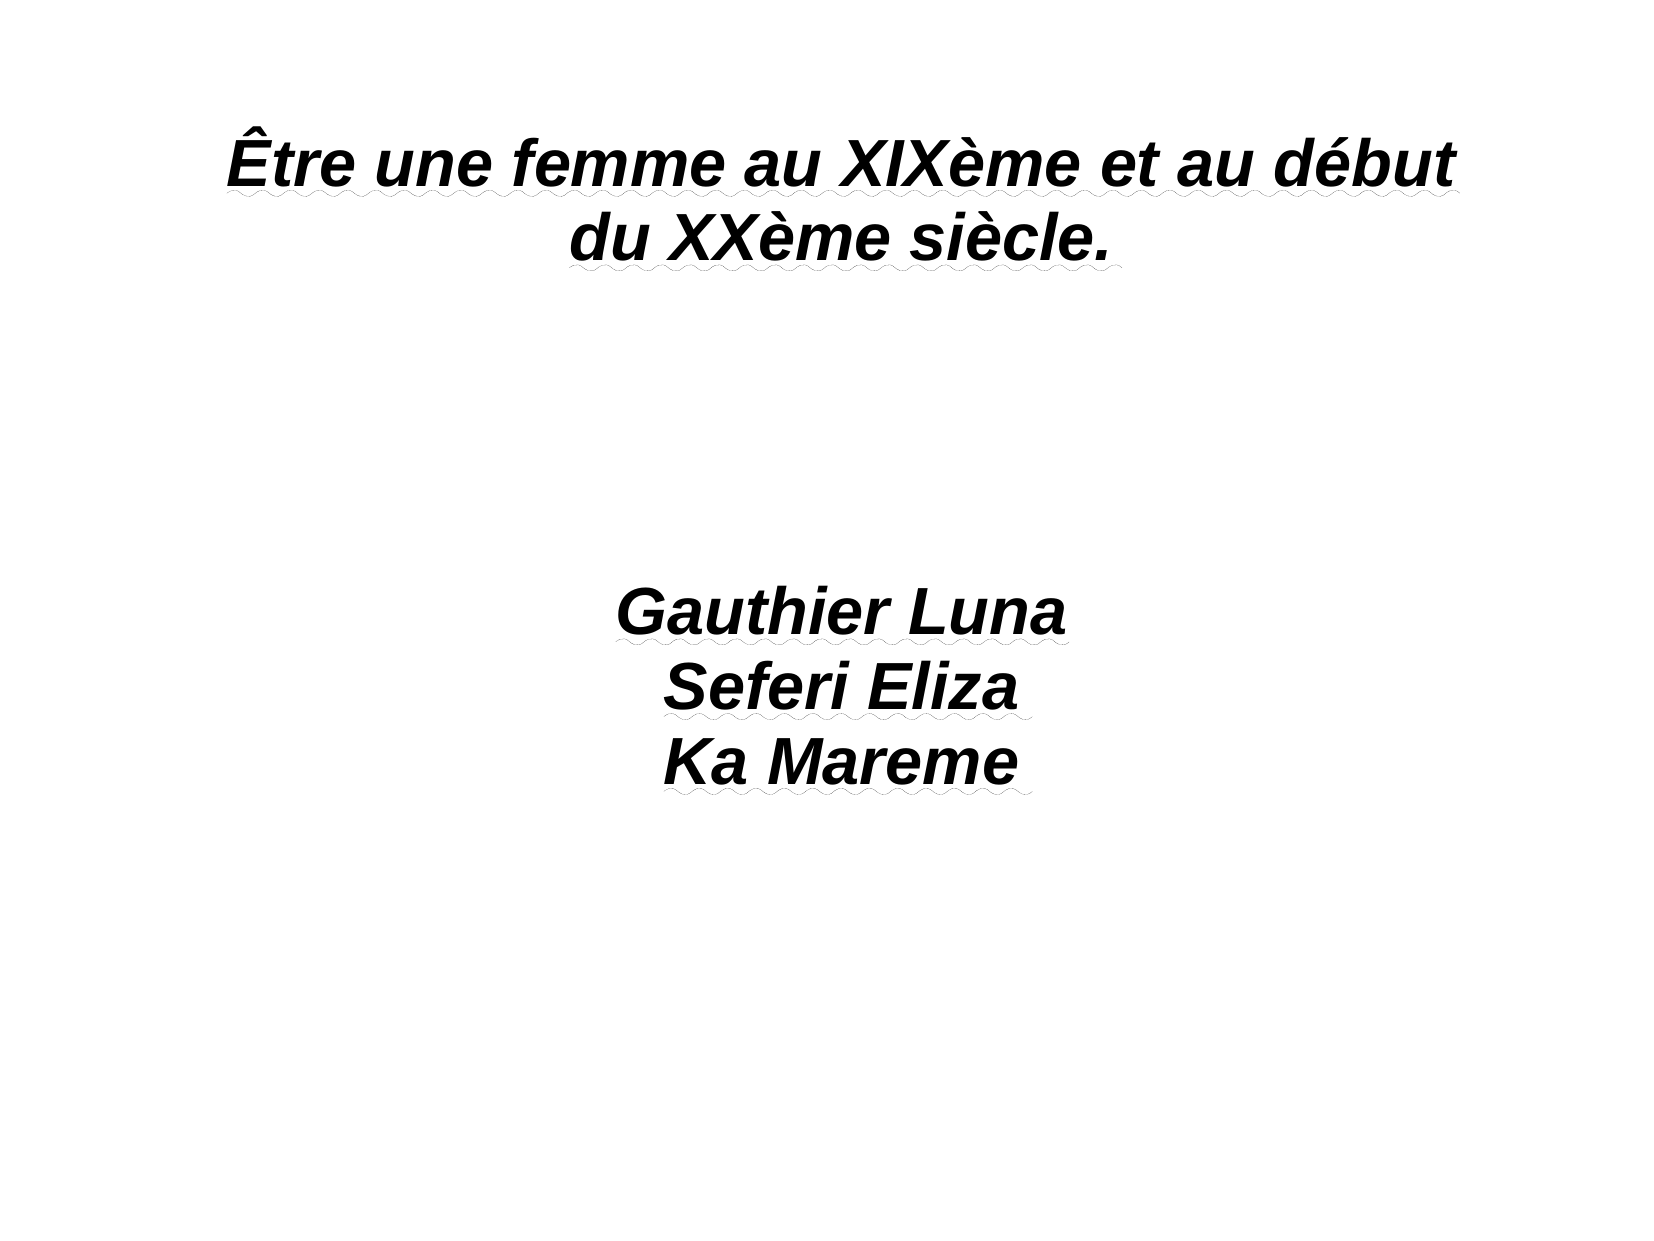

Être une femme au XIXème et au début du XXème siècle.
Gauthier Luna
Seferi Eliza
Ka Mareme